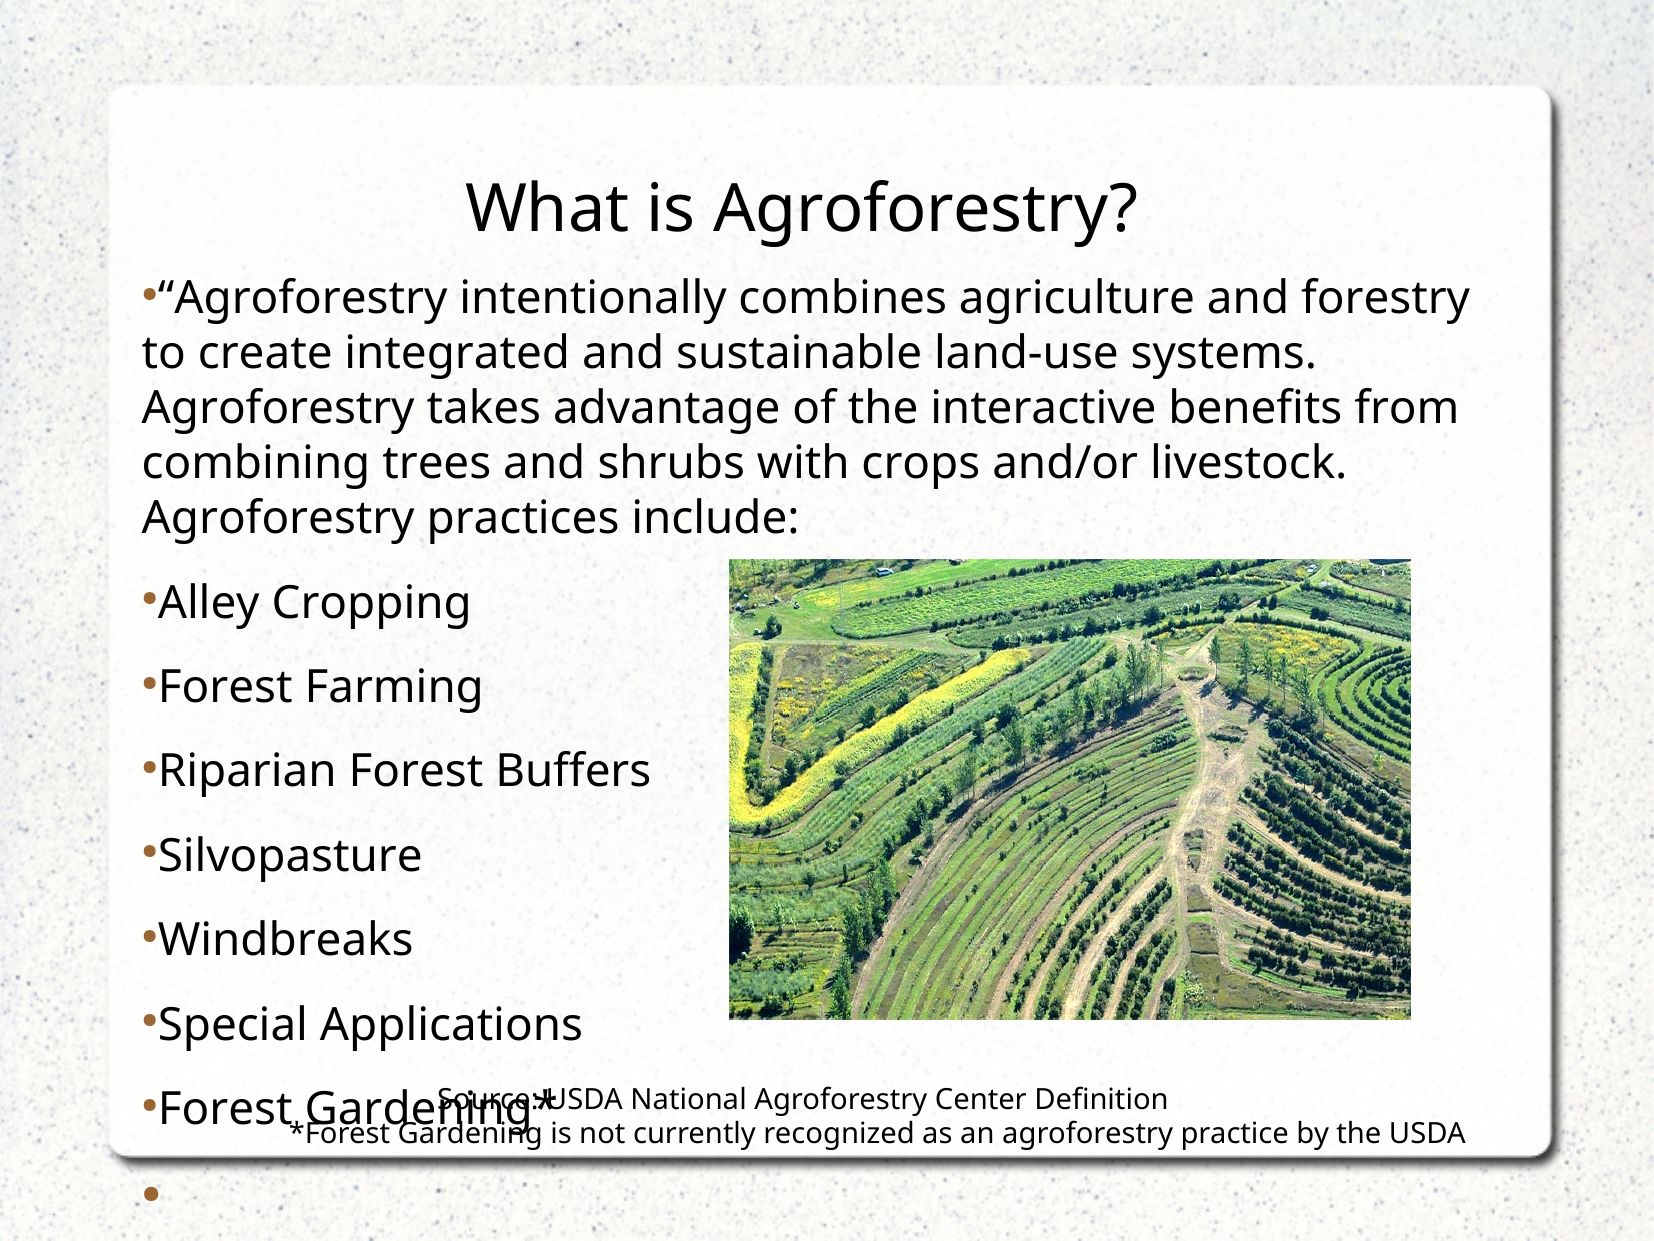

What is Agroforestry?
# “Agroforestry intentionally combines agriculture and forestry to create integrated and sustainable land-use systems. Agroforestry takes advantage of the interactive benefits from combining trees and shrubs with crops and/or livestock. Agroforestry practices include:
Alley Cropping
Forest Farming
Riparian Forest Buffers
Silvopasture
Windbreaks
Special Applications
Forest Gardening*
Source: USDA National Agroforestry Center Definition
*Forest Gardening is not currently recognized as an agroforestry practice by the USDA